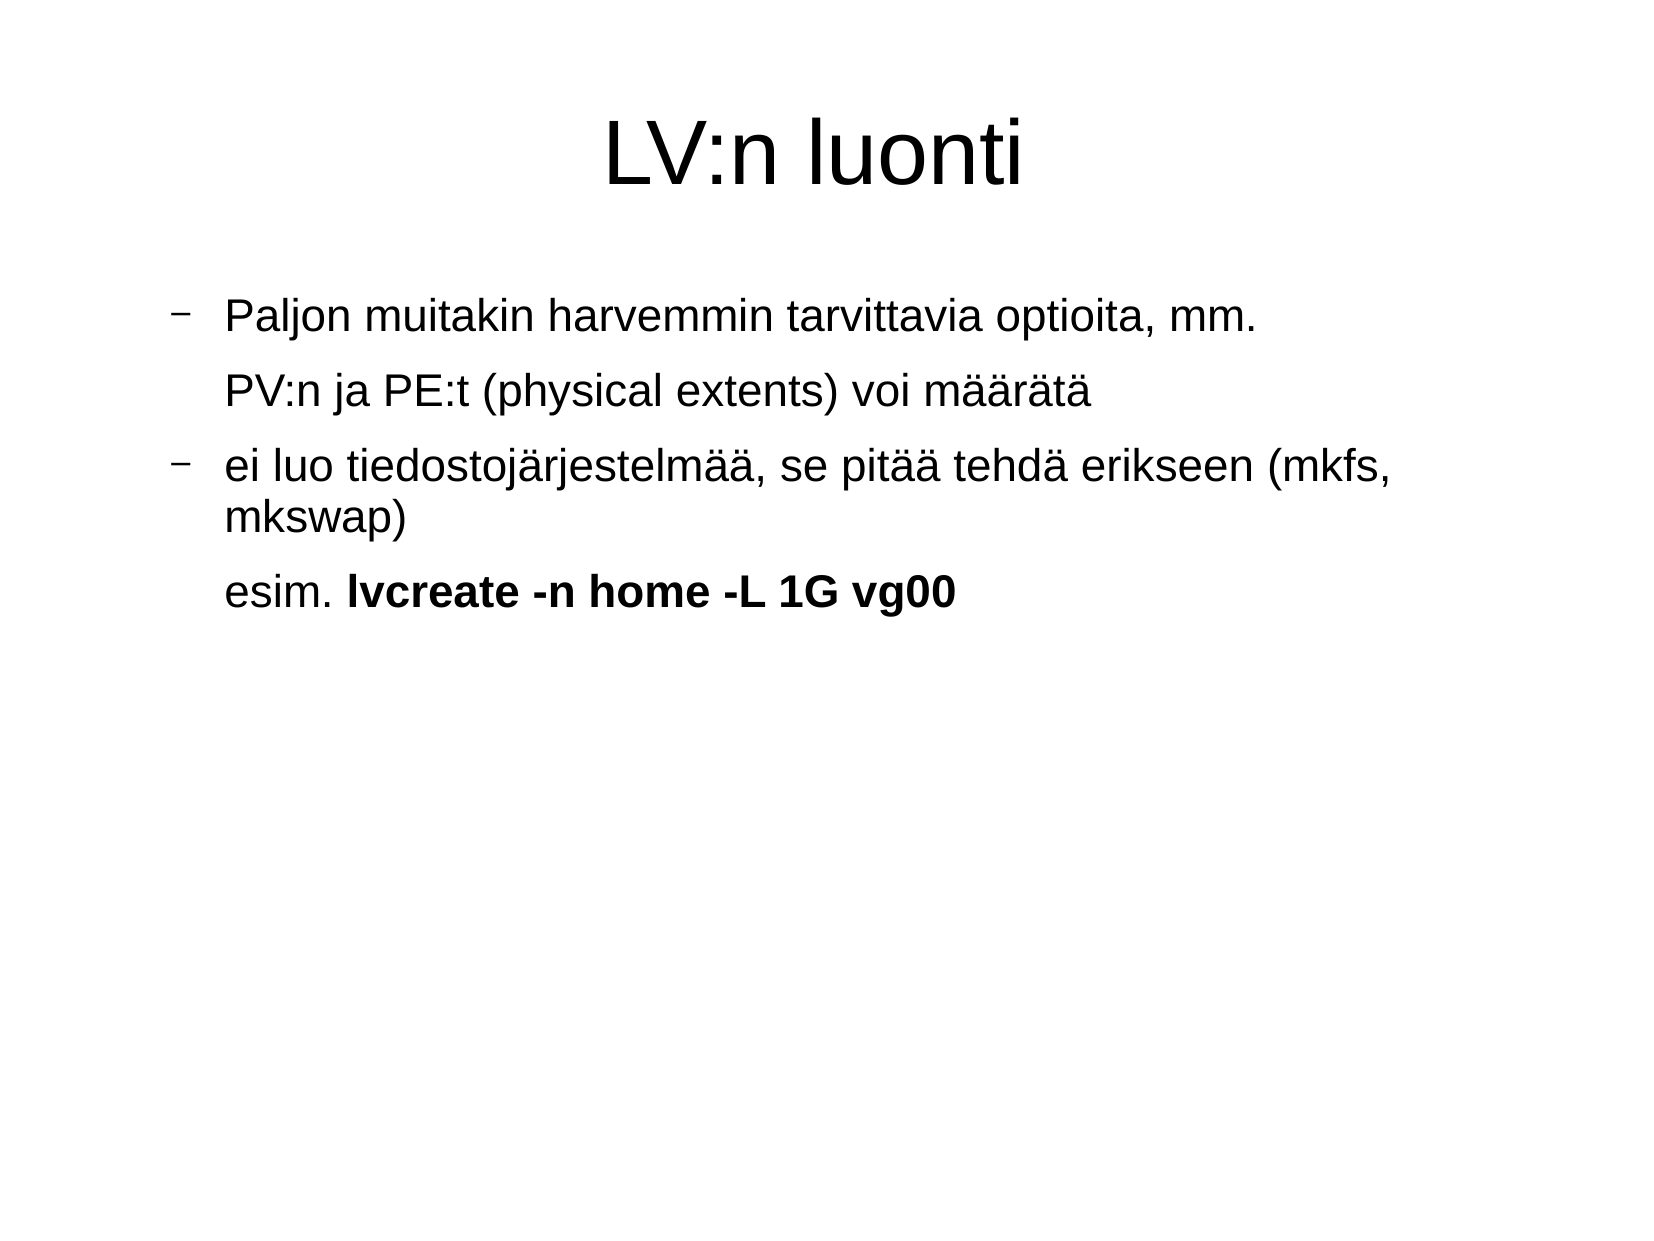

# LV:n luonti
Paljon muitakin harvemmin tarvittavia optioita, mm.
PV:n ja PE:t (physical extents) voi määrätä
ei luo tiedostojärjestelmää, se pitää tehdä erikseen (mkfs, mkswap)
esim. lvcreate -n home -L 1G vg00